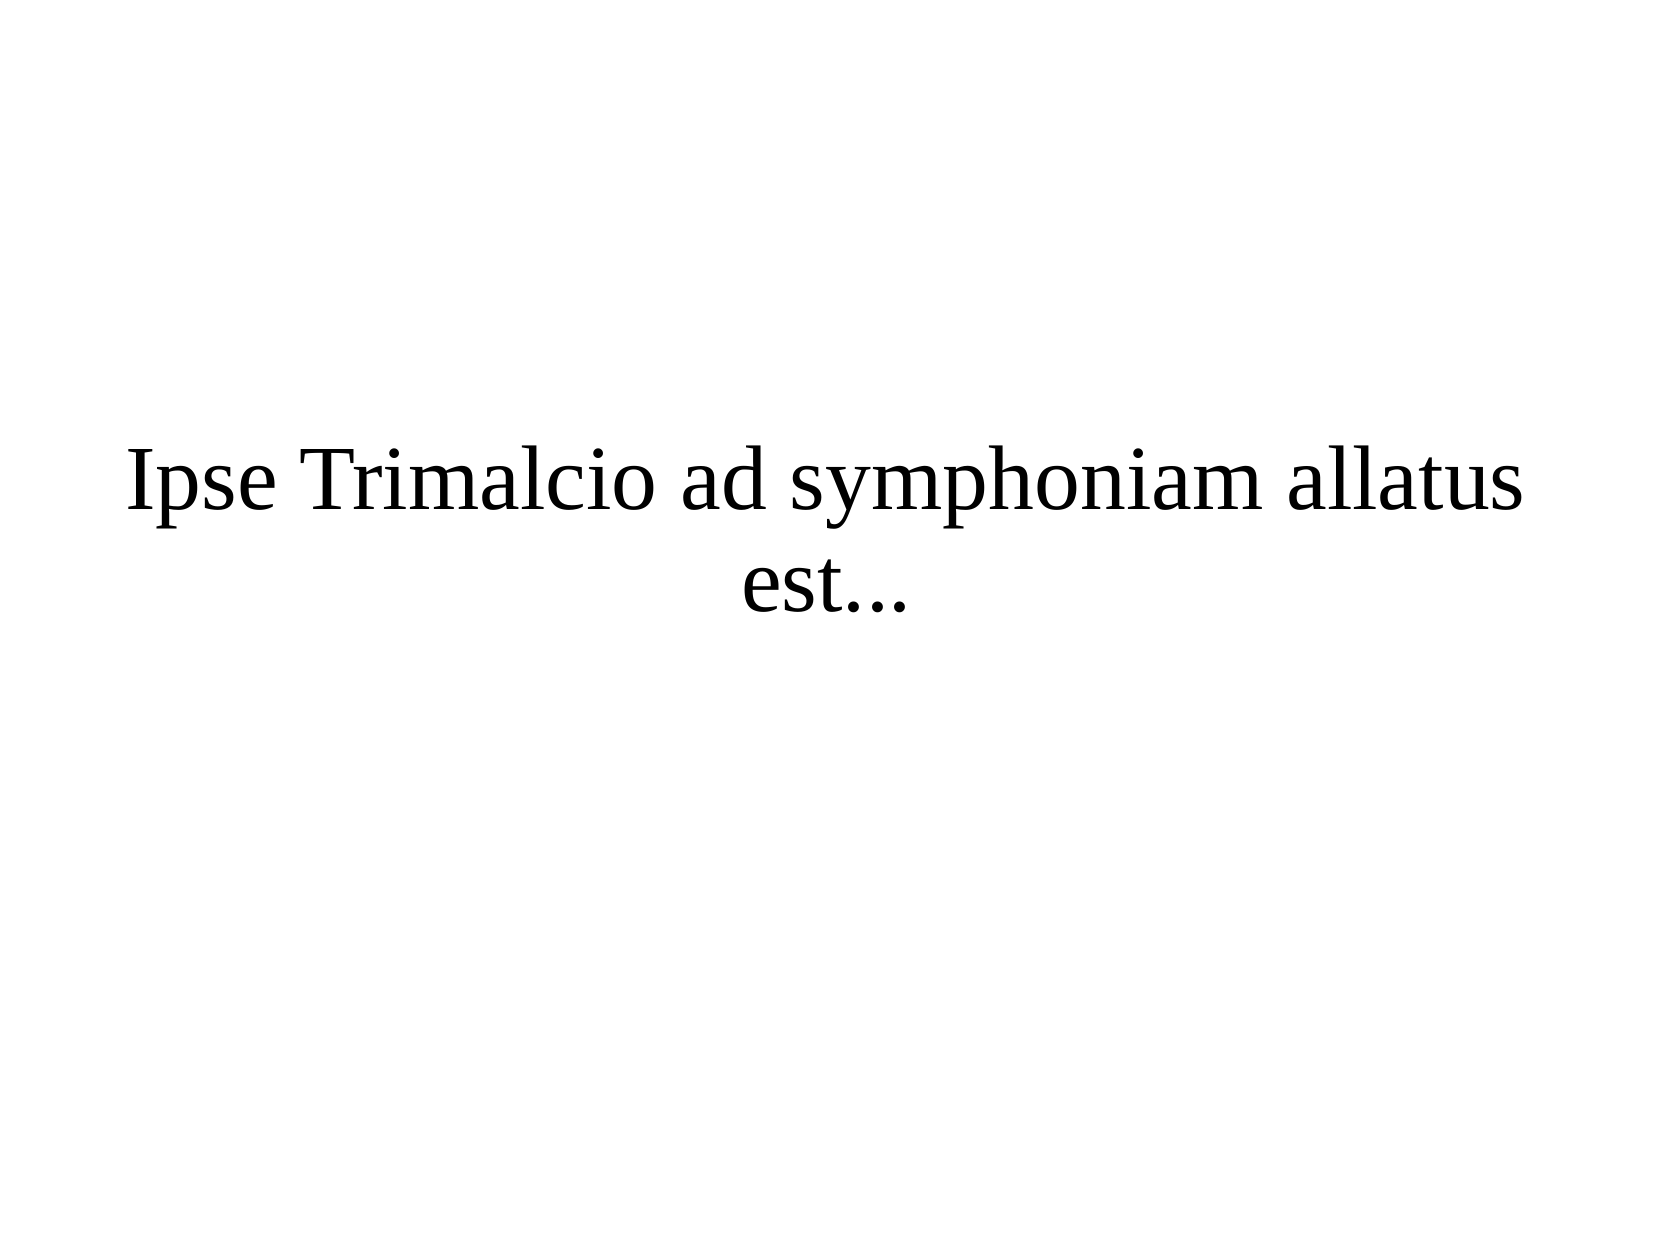

# Ipse Trimalcio ad symphoniam allatus est...